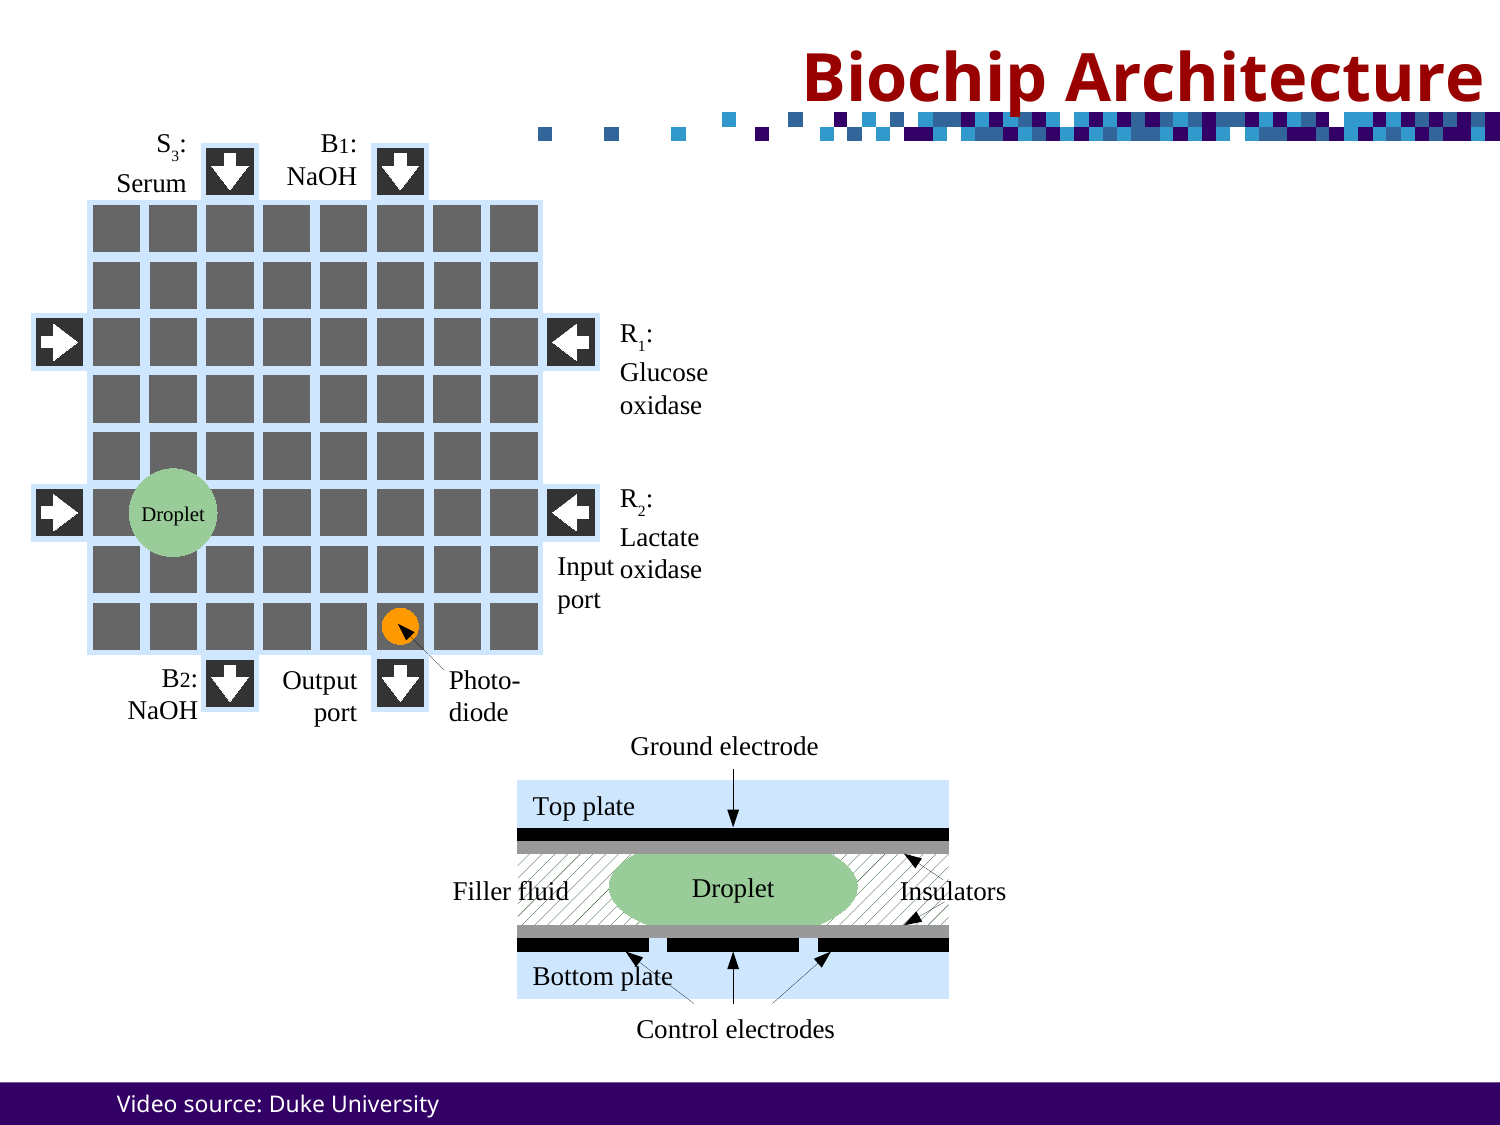

# Biochip Architecture
S3:
Serum
B1:
NaOH
R1: Glucose oxidase
Droplet
R2: Lactate oxidase
Input
port
B2:
NaOH
Output port
Photo-
diode
Ground electrode
Top plate
Droplet
Insulators
Bottom plate
Control electrodes
Filler fluid
Video source: Duke University